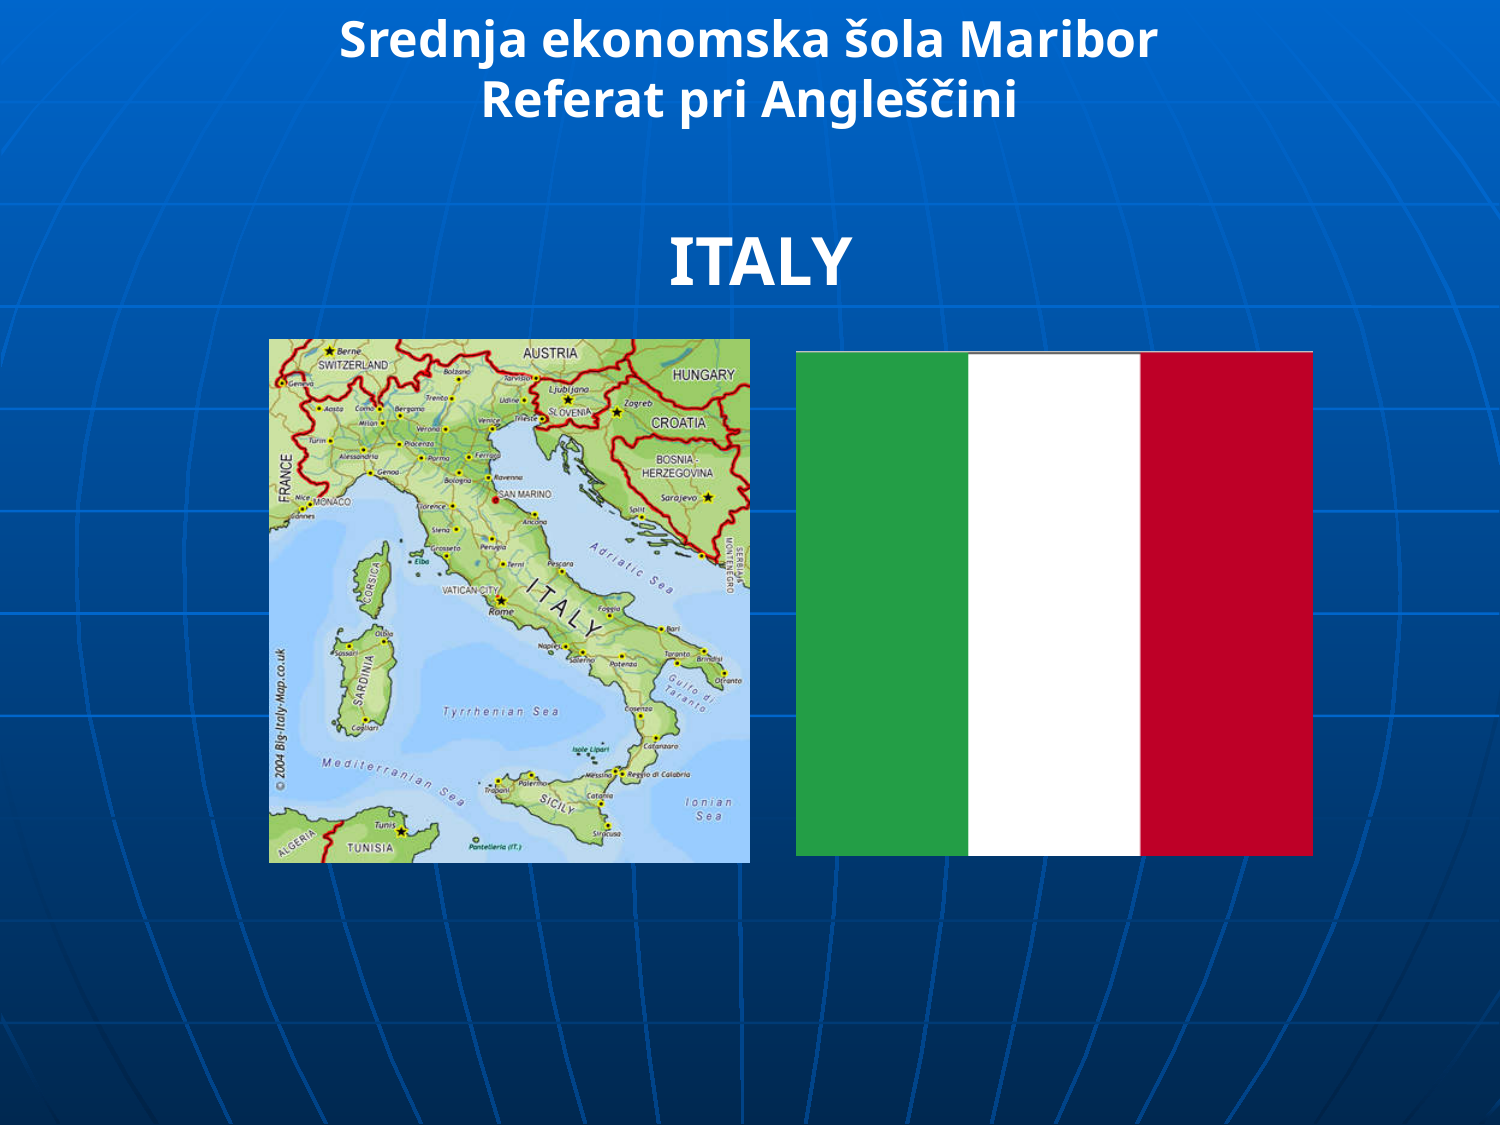

Srednja ekonomska šola Maribor
Referat pri Angleščini
ITALY